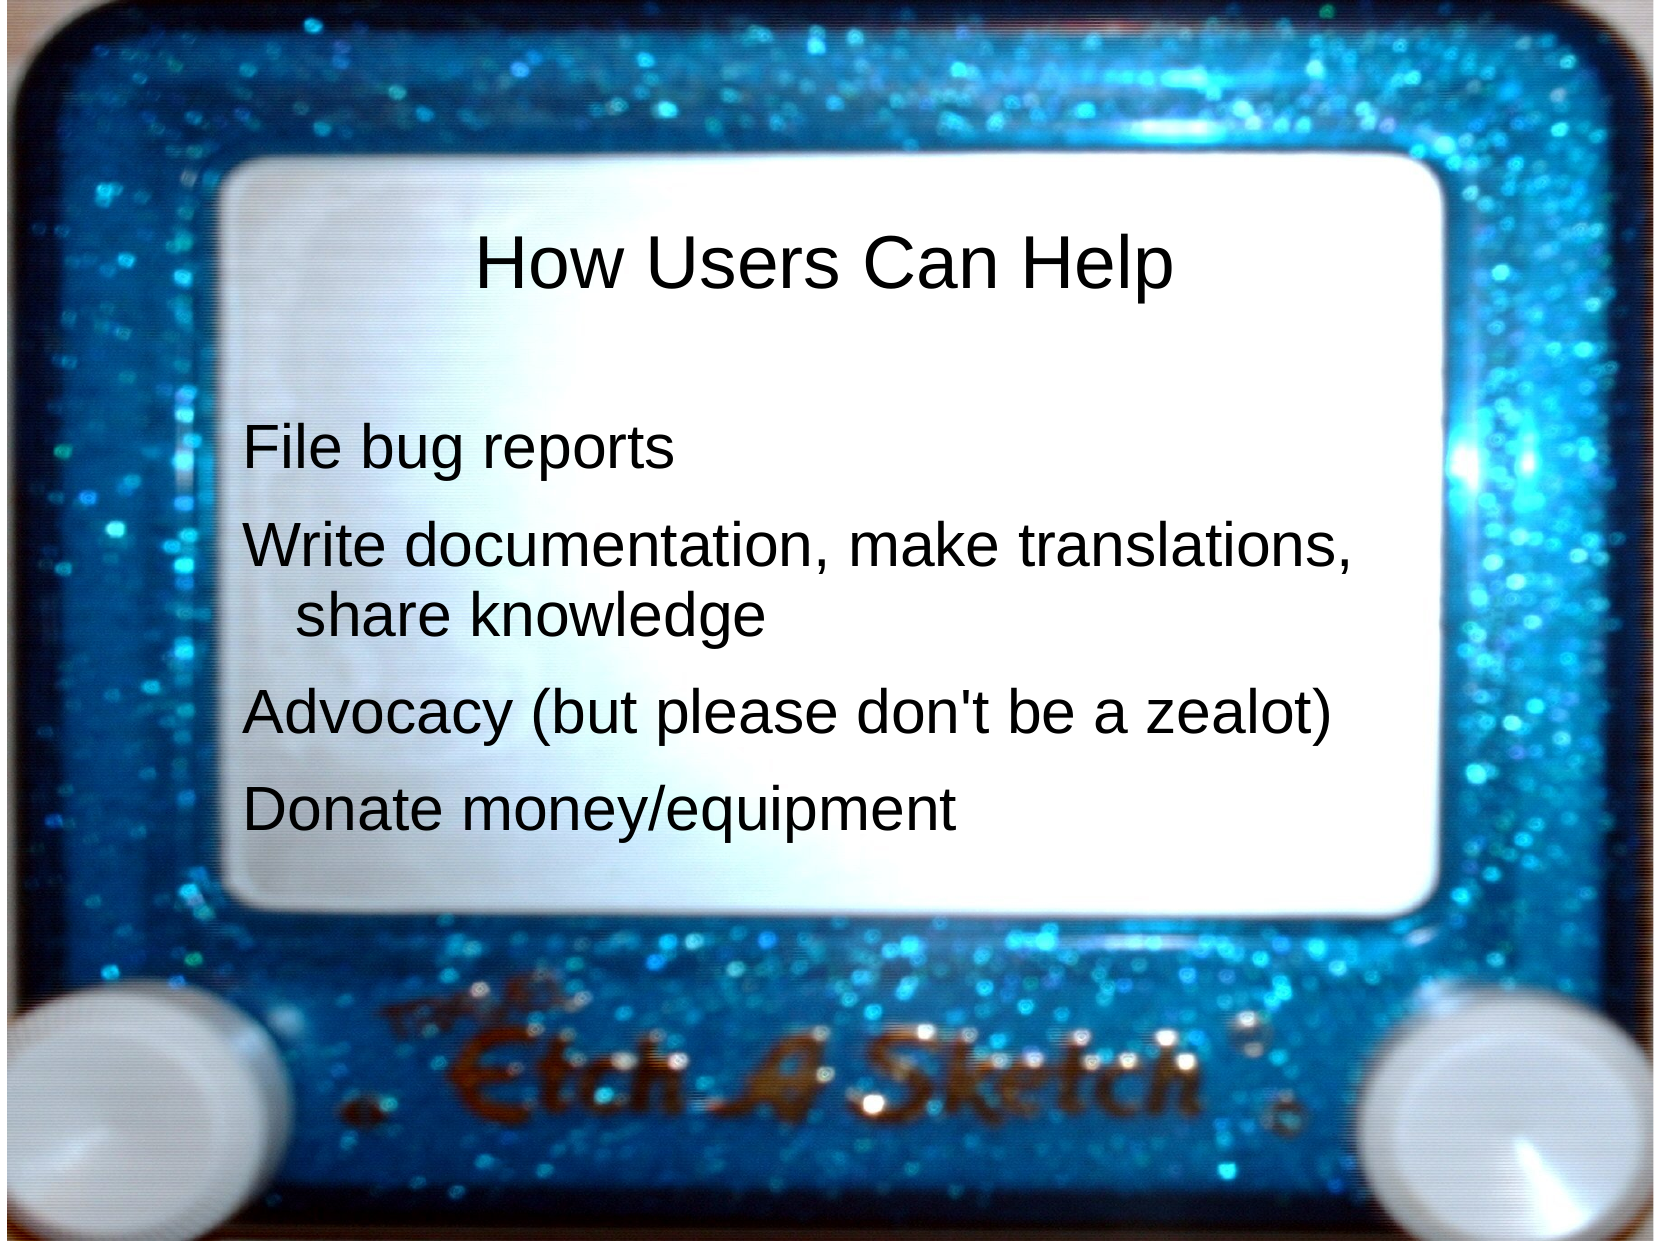

# How Users Can Help
File bug reports
Write documentation, make translations, share knowledge
Advocacy (but please don't be a zealot)
Donate money/equipment